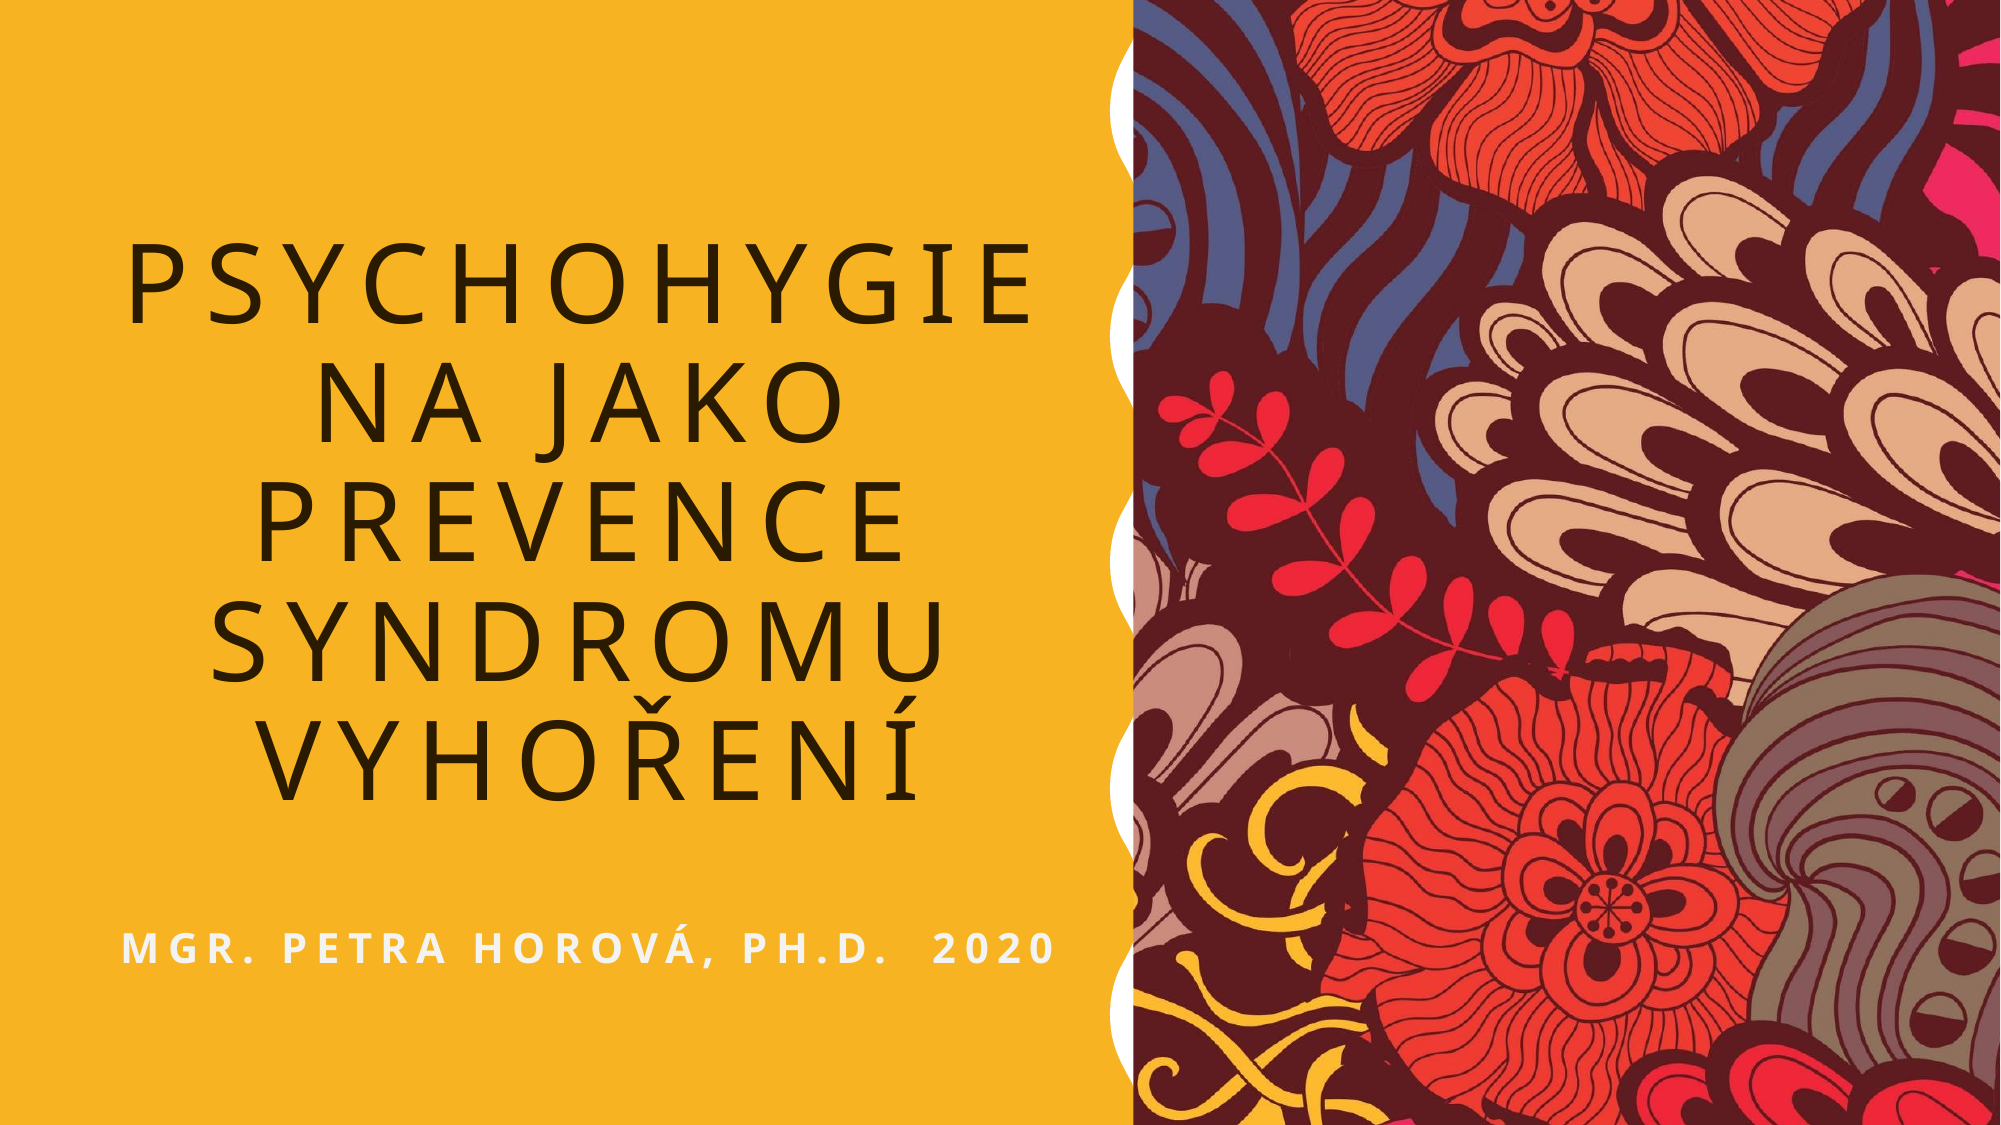

# Psychohygiena jako prevence syndromu vyhoření
Mgr. Petra Horová, Ph.D. 2020